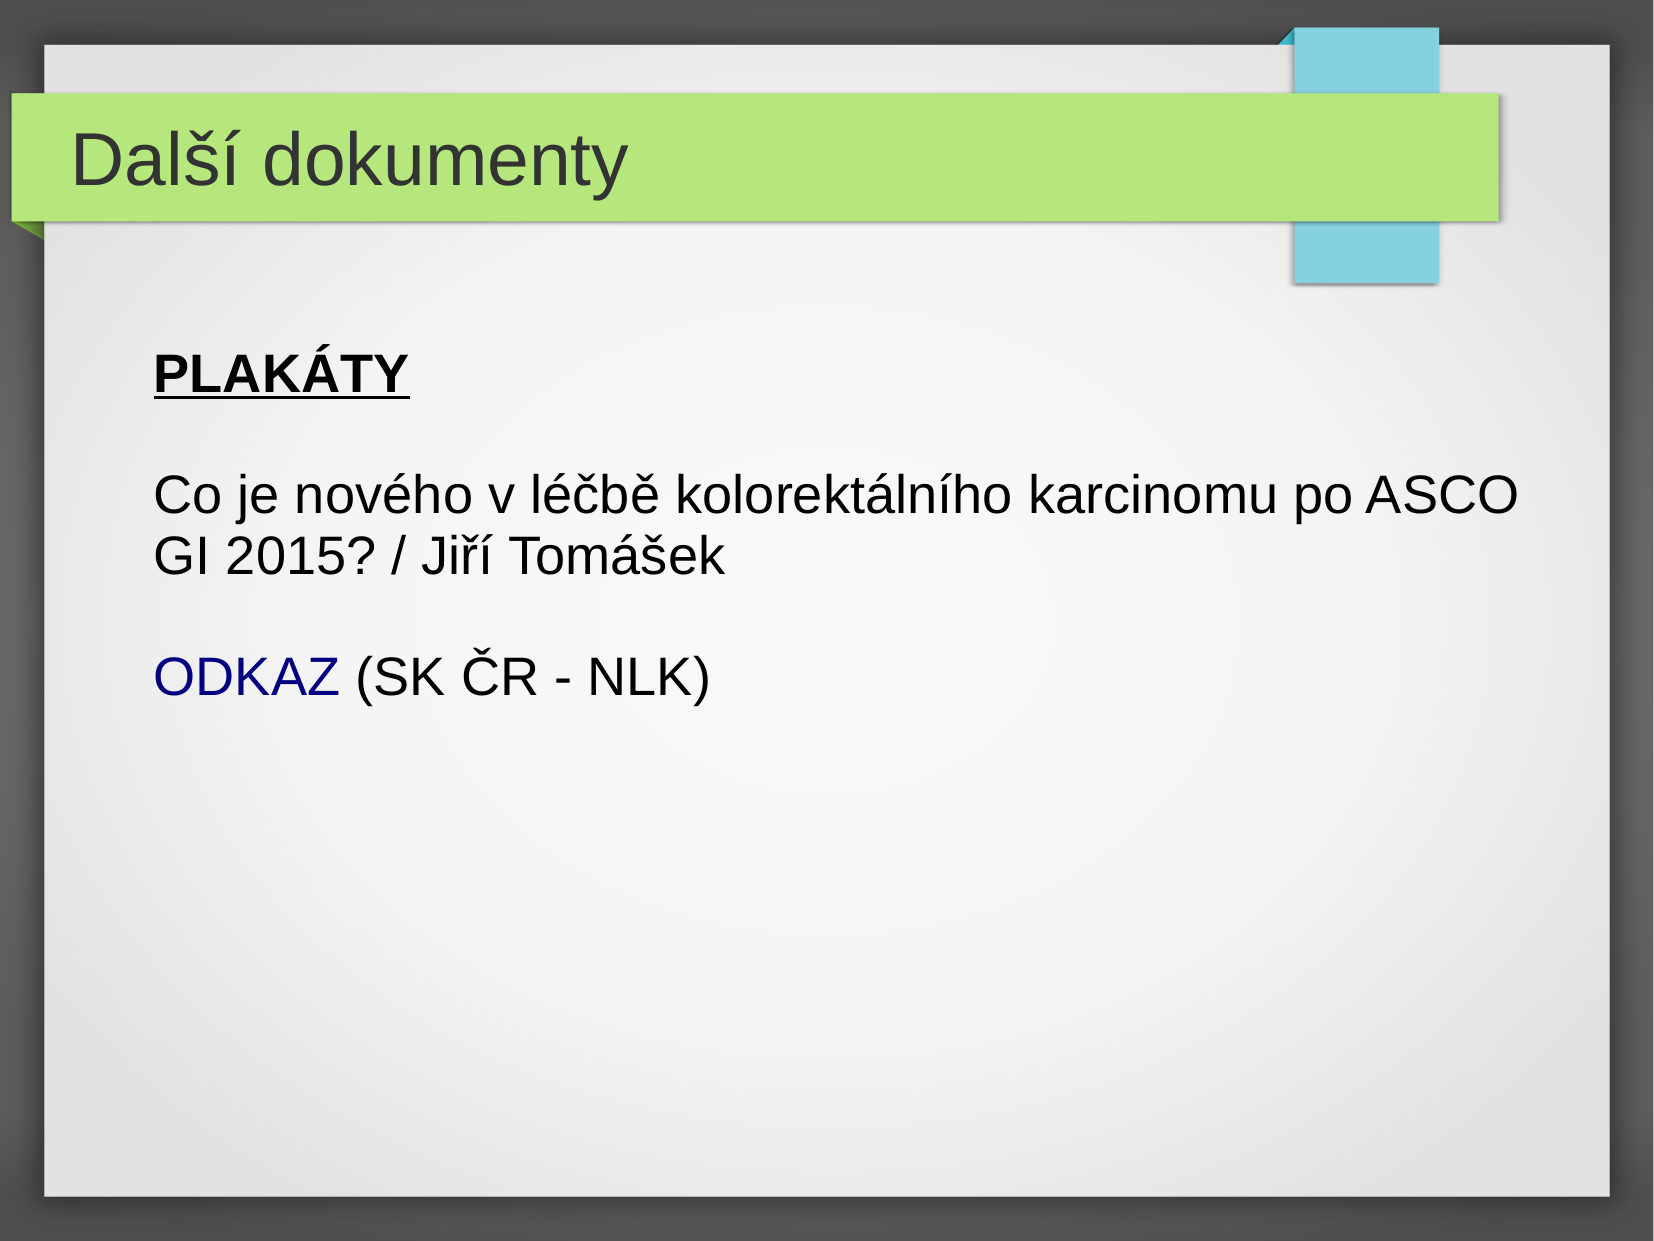

# Další dokumenty
PLAKÁTY
Co je nového v léčbě kolorektálního karcinomu po ASCO GI 2015? / Jiří Tomášek
ODKAZ (SK ČR - NLK)